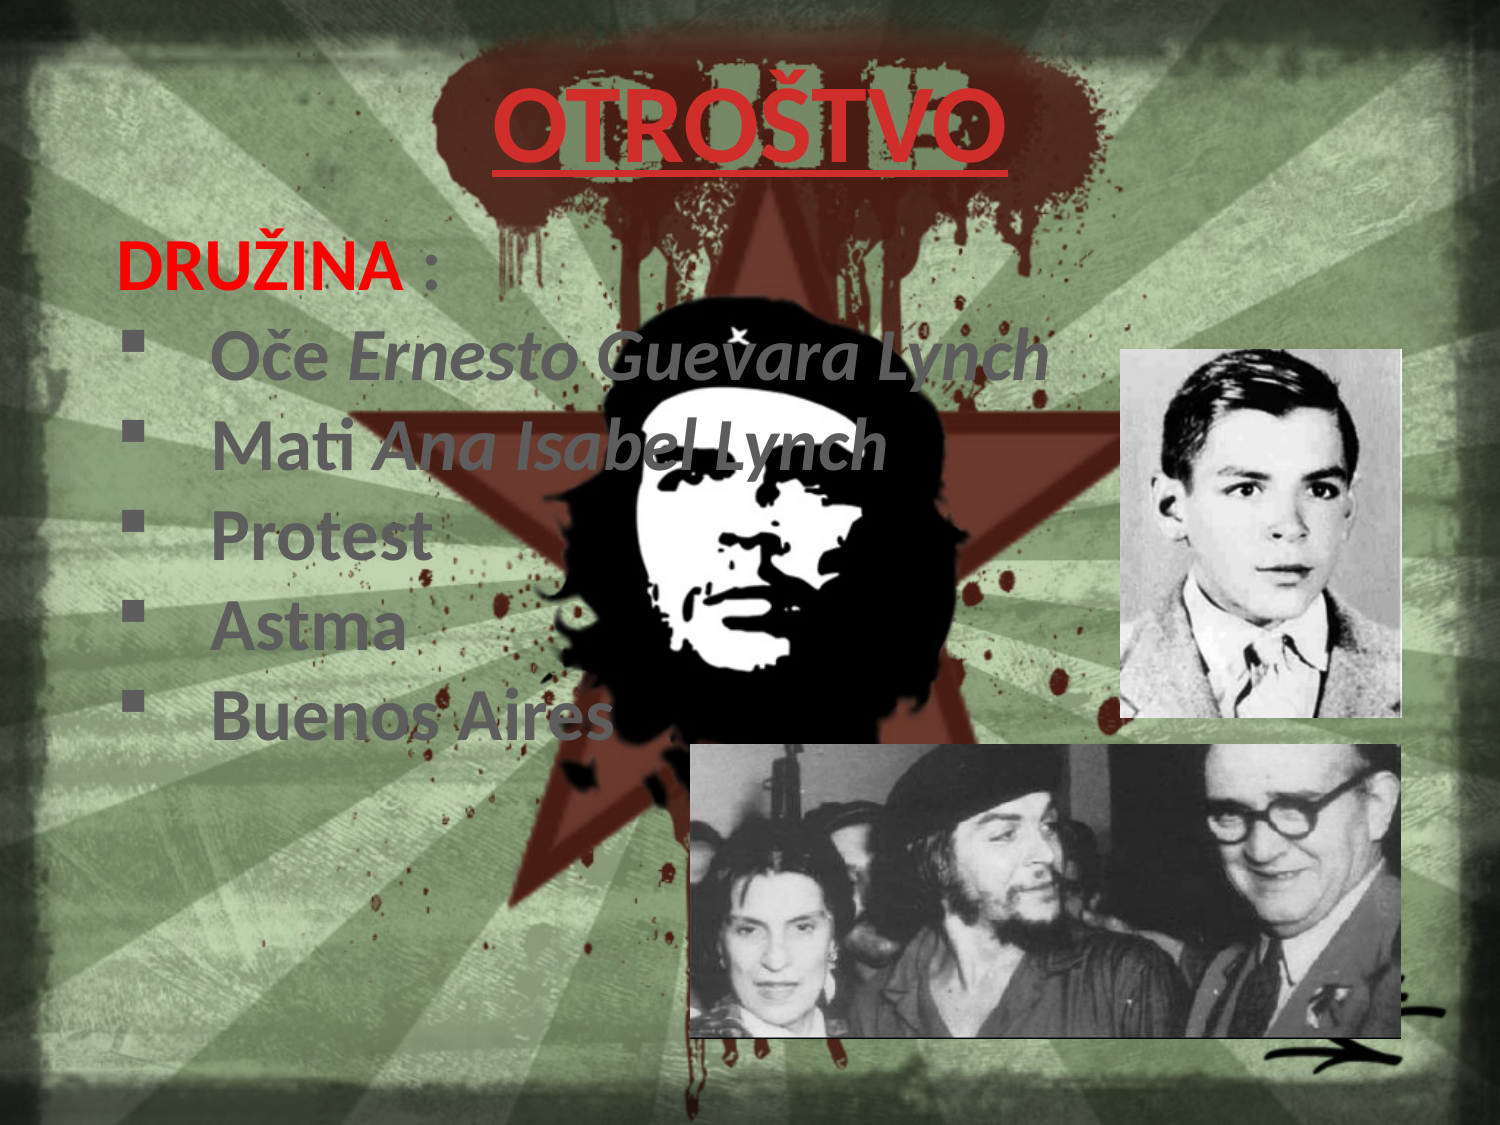

OTROŠTVO
#
DRUŽINA :
Oče Ernesto Guevara Lynch
Mati Ana Isabel Lynch
Protest
Astma
Buenos Aires